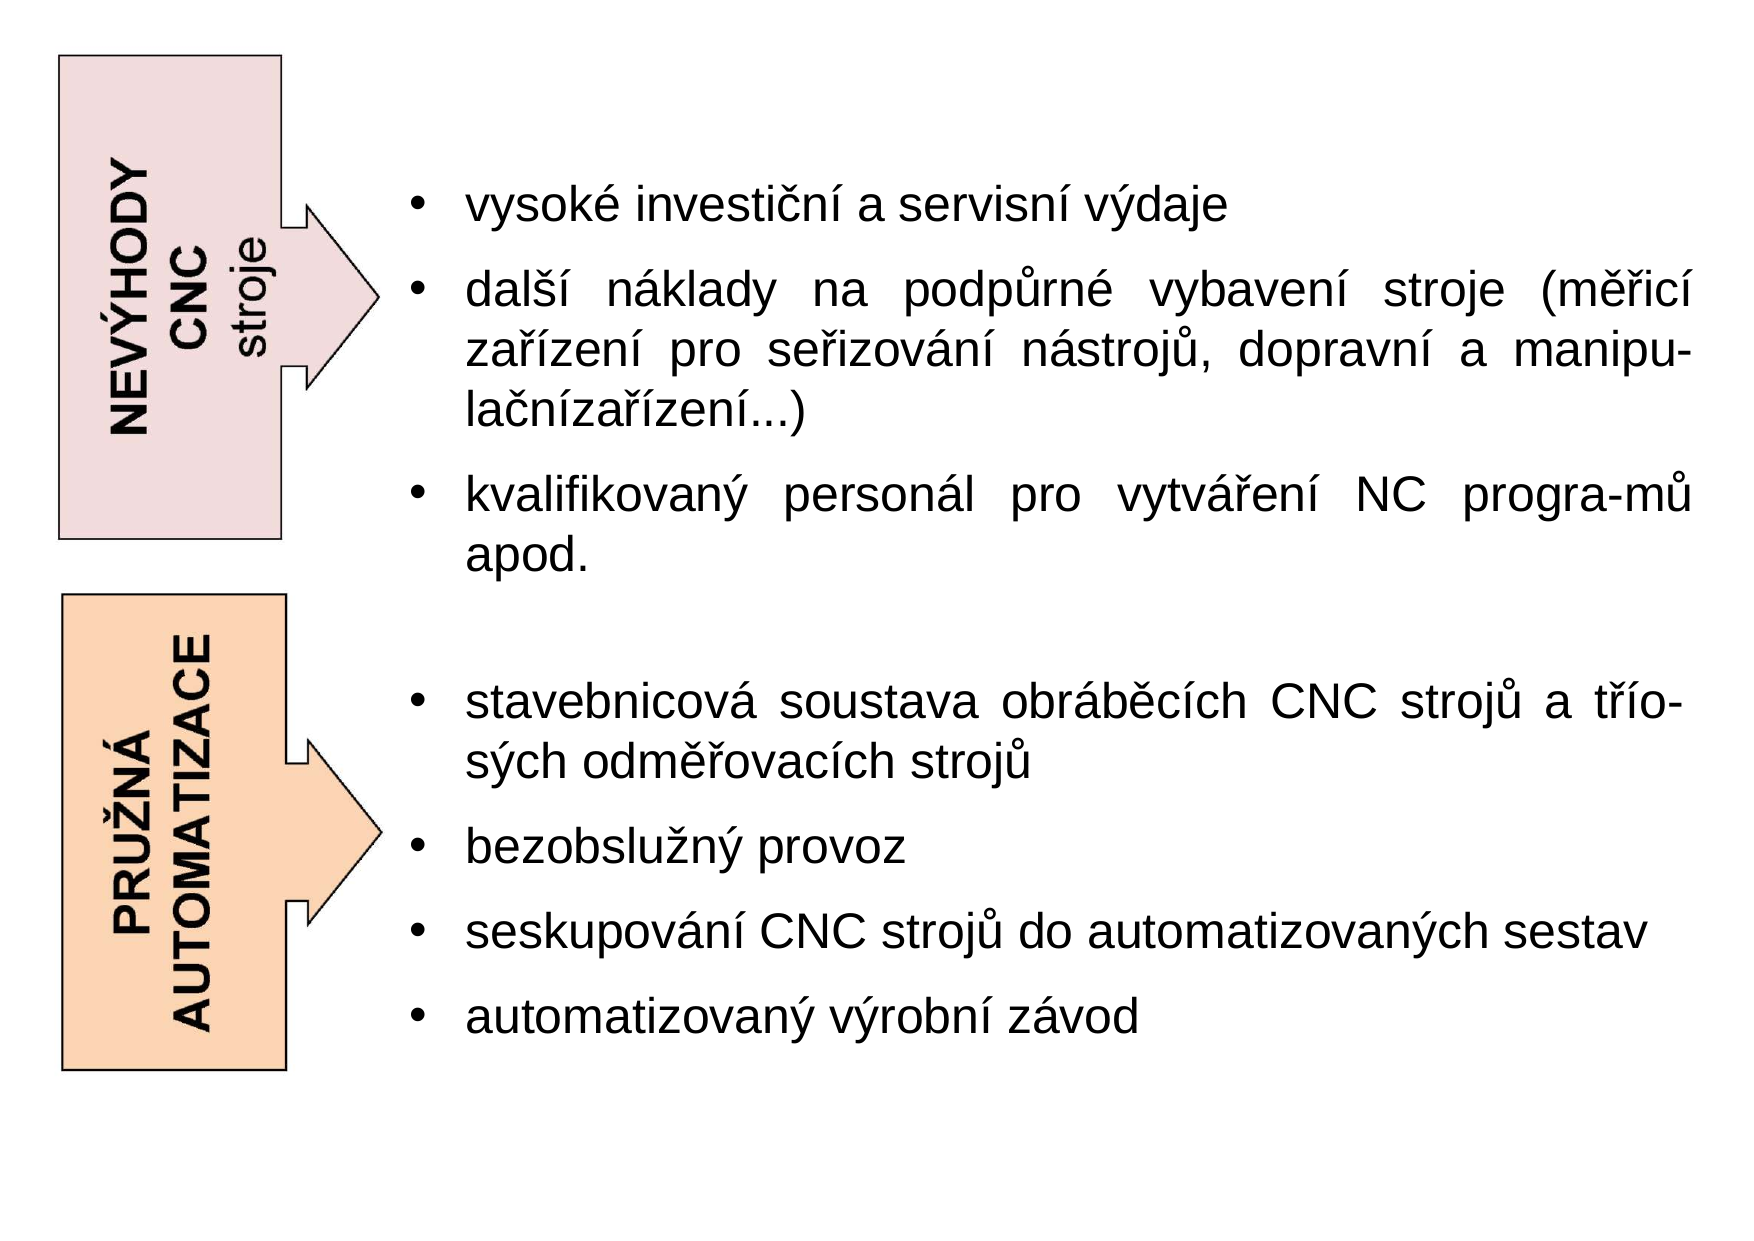

vysoké investiční a servisní výdaje
další náklady na podpůrné vybavení stroje (měřicí zařízení pro seřizování nástrojů, dopravní a manipu-lační zařízení...)
kvalifikovaný personál pro vytváření NC progra-mů apod.
stavebnicová soustava obráběcích CNC strojů a třío-sých odměřovacích strojů
bezobslužný provoz
seskupování CNC strojů do automatizovaných sestav
automatizovaný výrobní závod